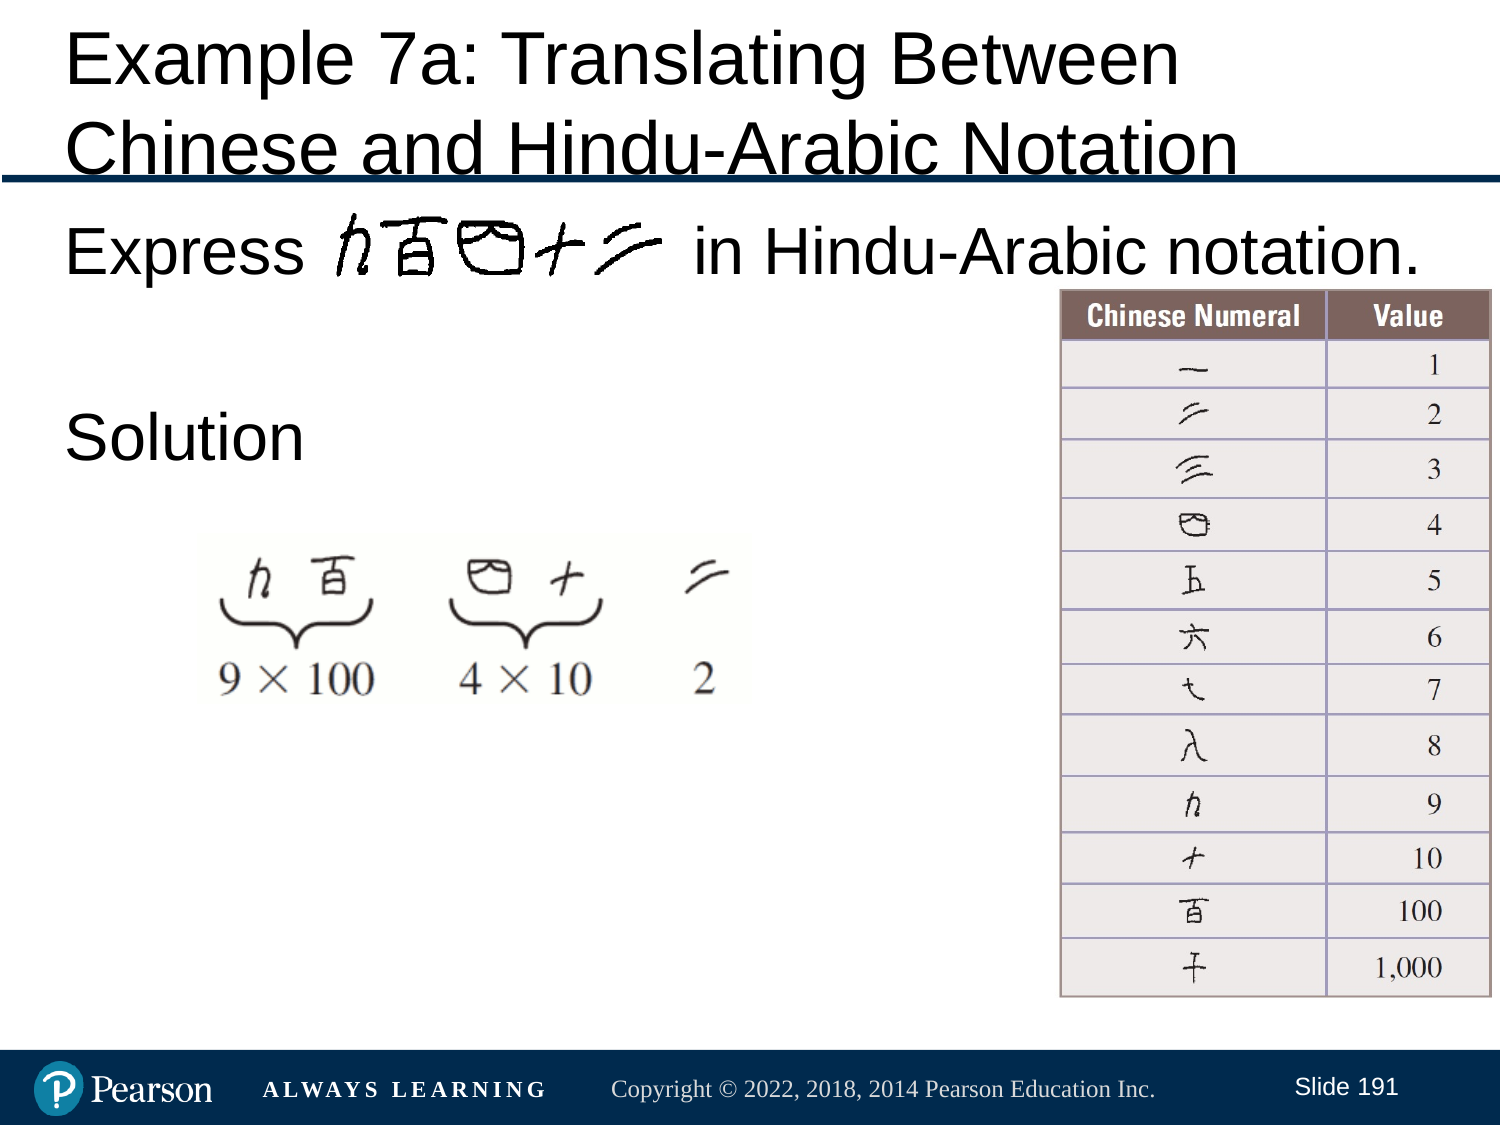

# Example 7a: Translating Between Chinese and Hindu-Arabic Notation
Express in Hindu-Arabic notation.
Solution